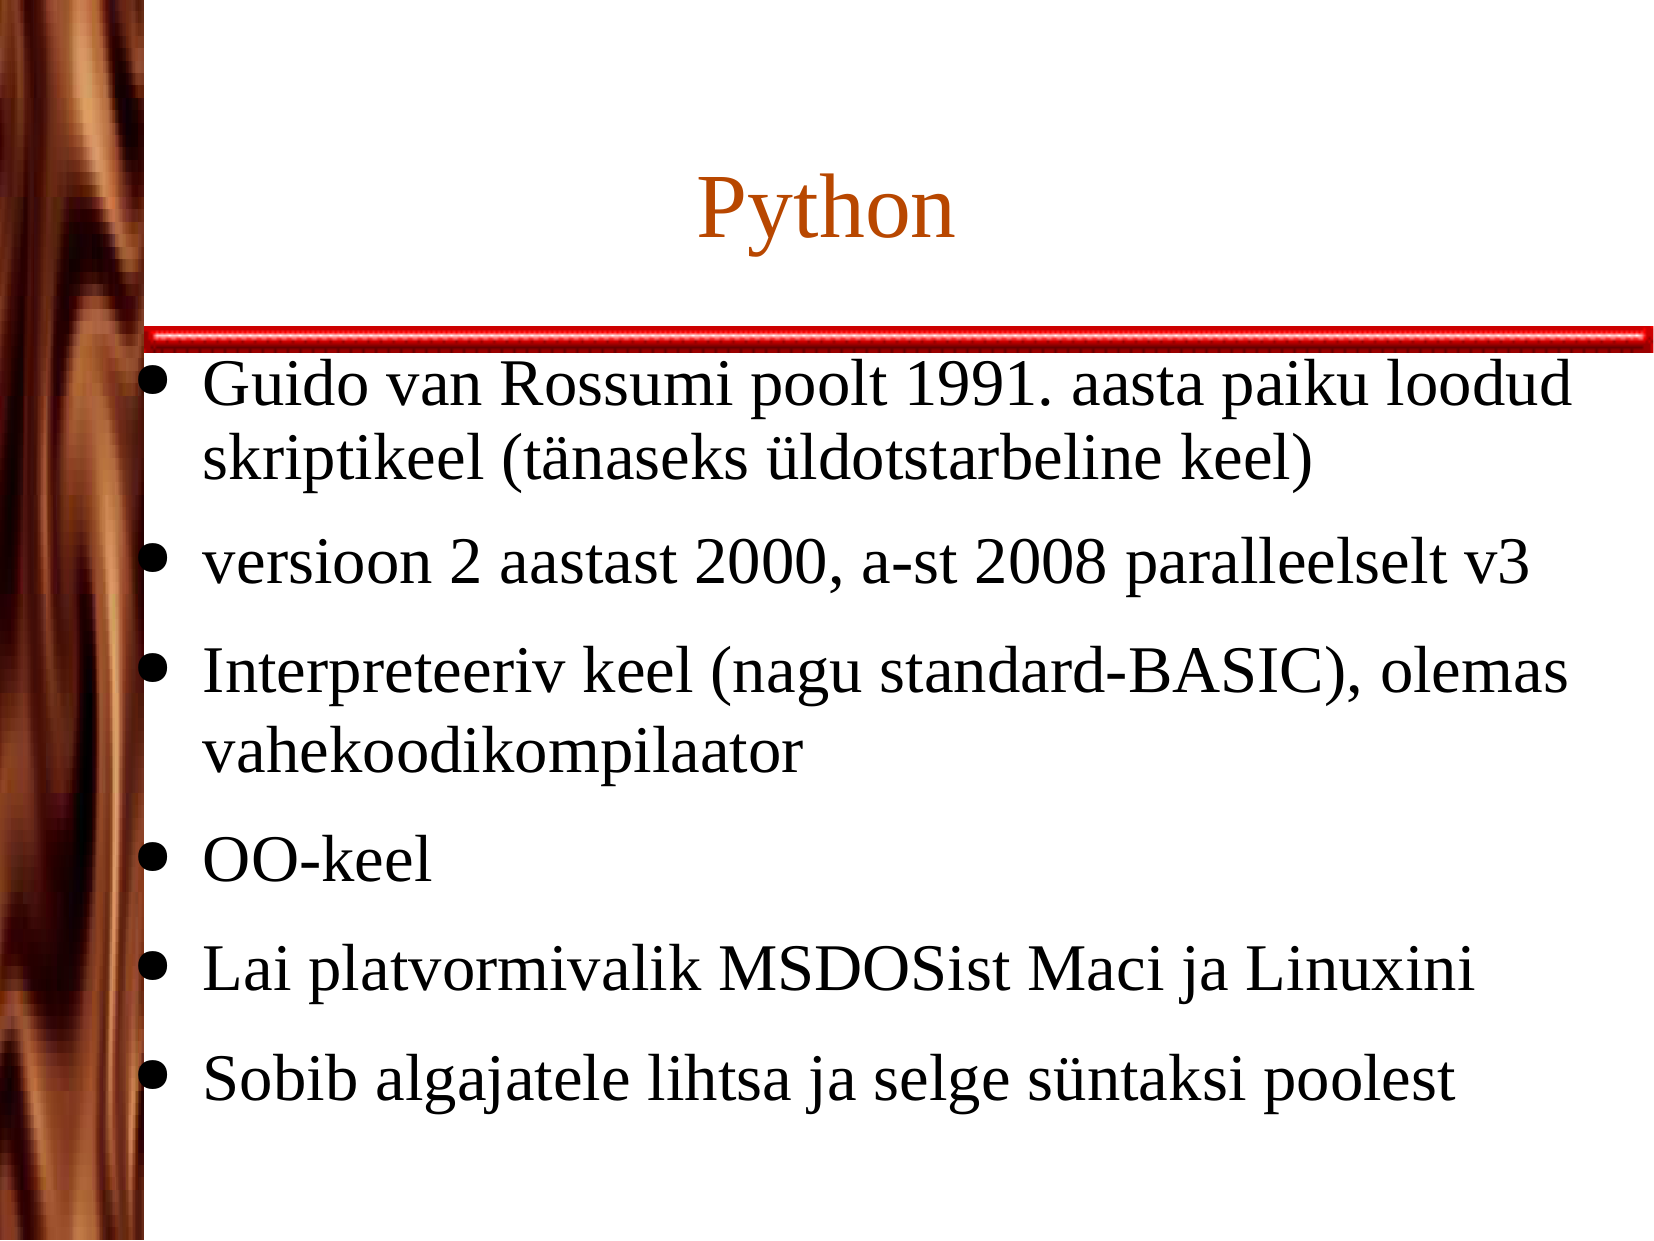

# Python
Guido van Rossumi poolt 1991. aasta paiku loodud skriptikeel (tänaseks üldotstarbeline keel)
versioon 2 aastast 2000, a-st 2008 paralleelselt v3
Interpreteeriv keel (nagu standard-BASIC), olemas vahekoodikompilaator
OO-keel
Lai platvormivalik MSDOSist Maci ja Linuxini
Sobib algajatele lihtsa ja selge süntaksi poolest